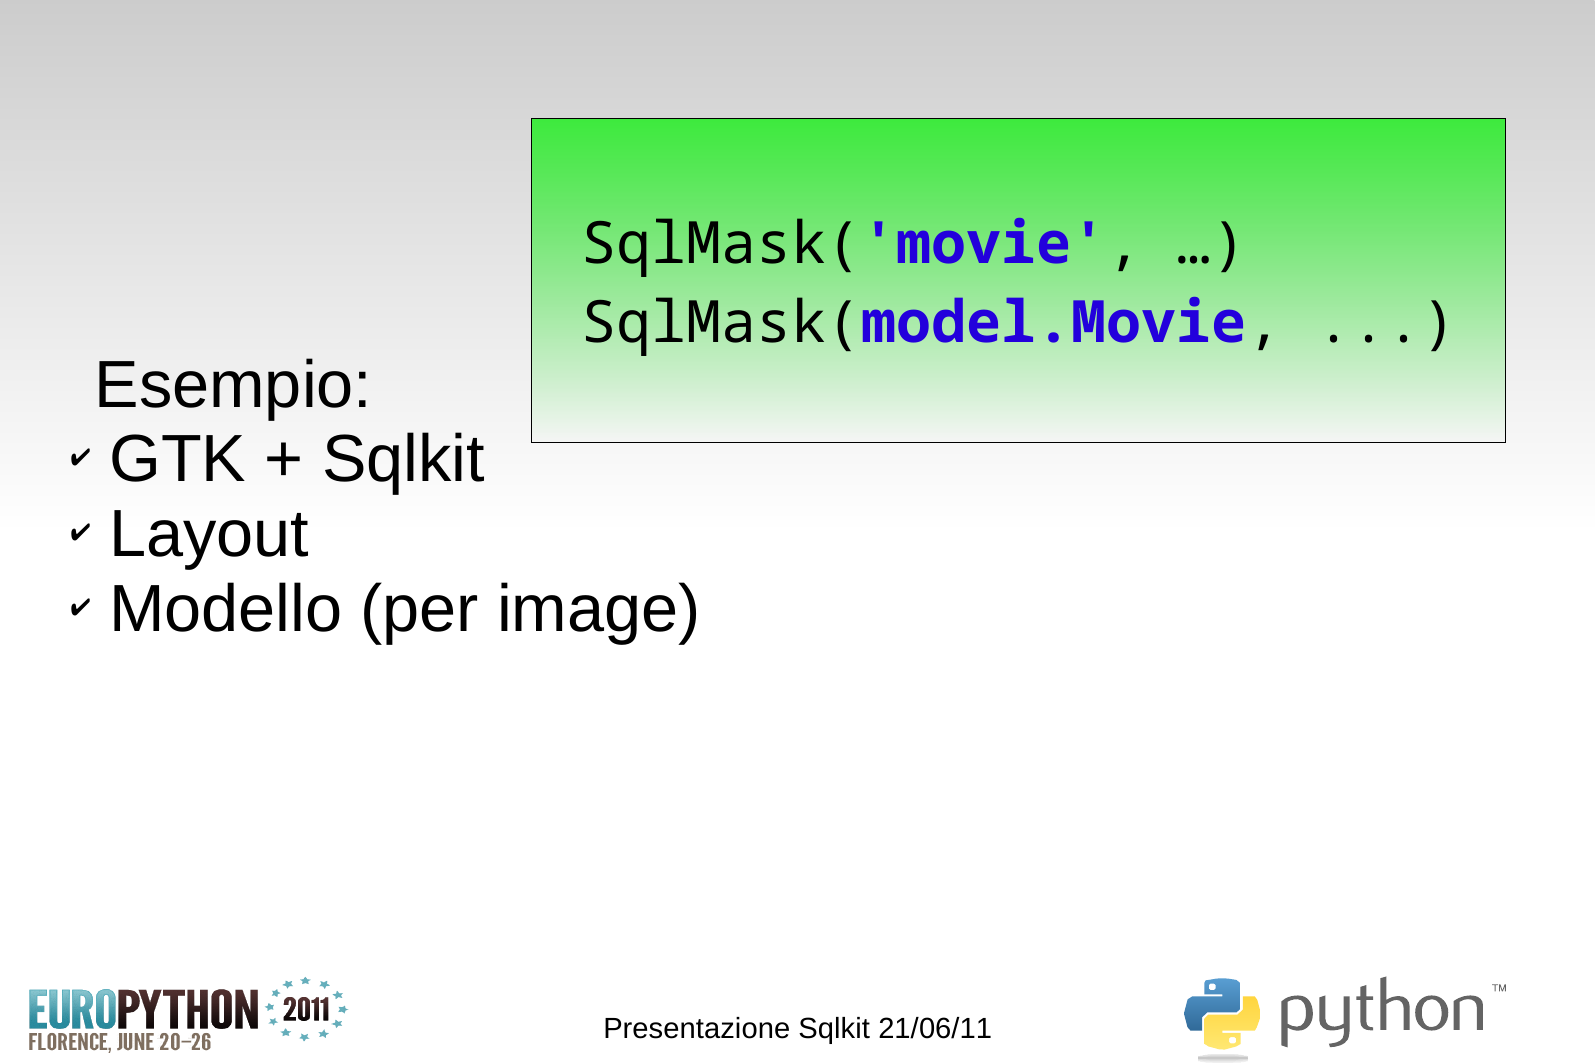

# Esempio:
 GTK + Sqlkit
 Layout
 Modello (per image)
 SqlMask('movie', …)
 SqlMask(model.Movie, ...)